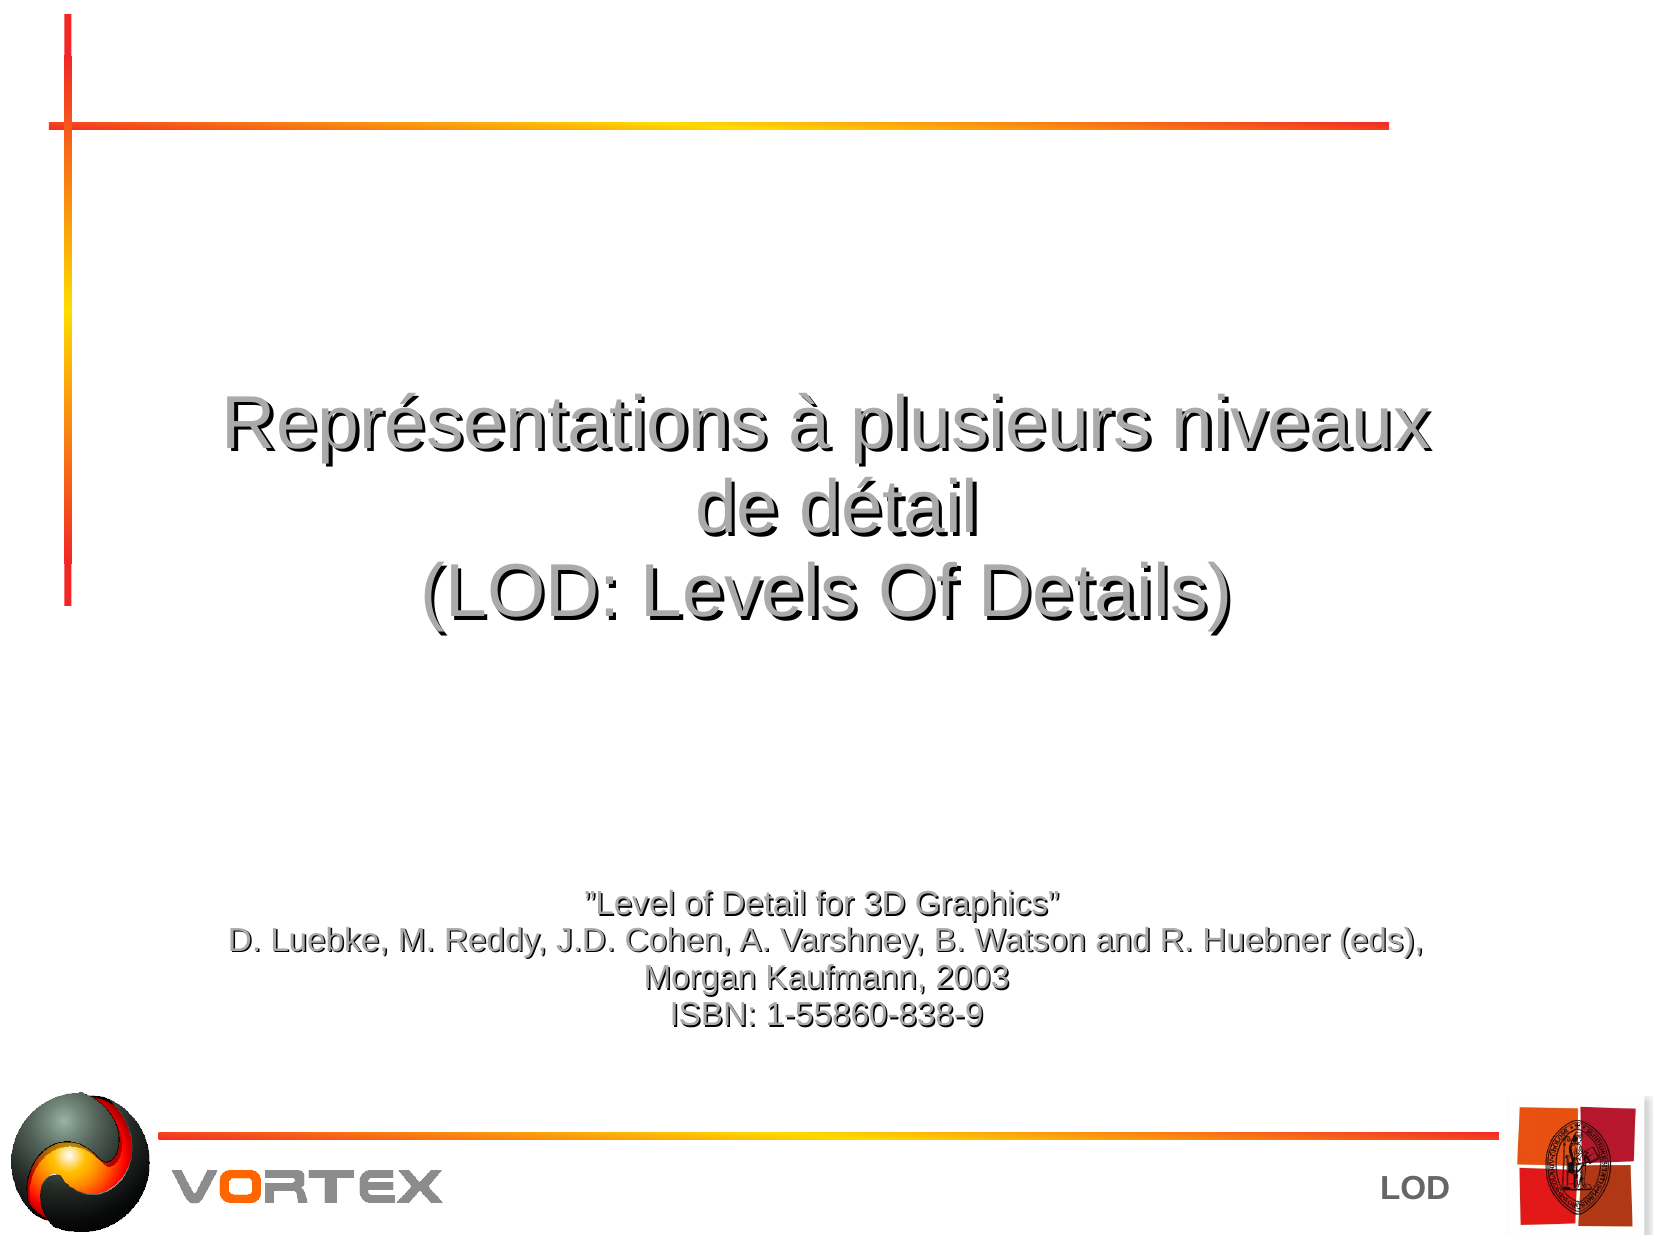

# Représentations à plusieurs niveaux de détail (LOD: Levels Of Details) ”Level of Detail for 3D Graphics” D. Luebke, M. Reddy, J.D. Cohen, A. Varshney, B. Watson and R. Huebner (eds), Morgan Kaufmann, 2003 ISBN: 1-55860-838-9